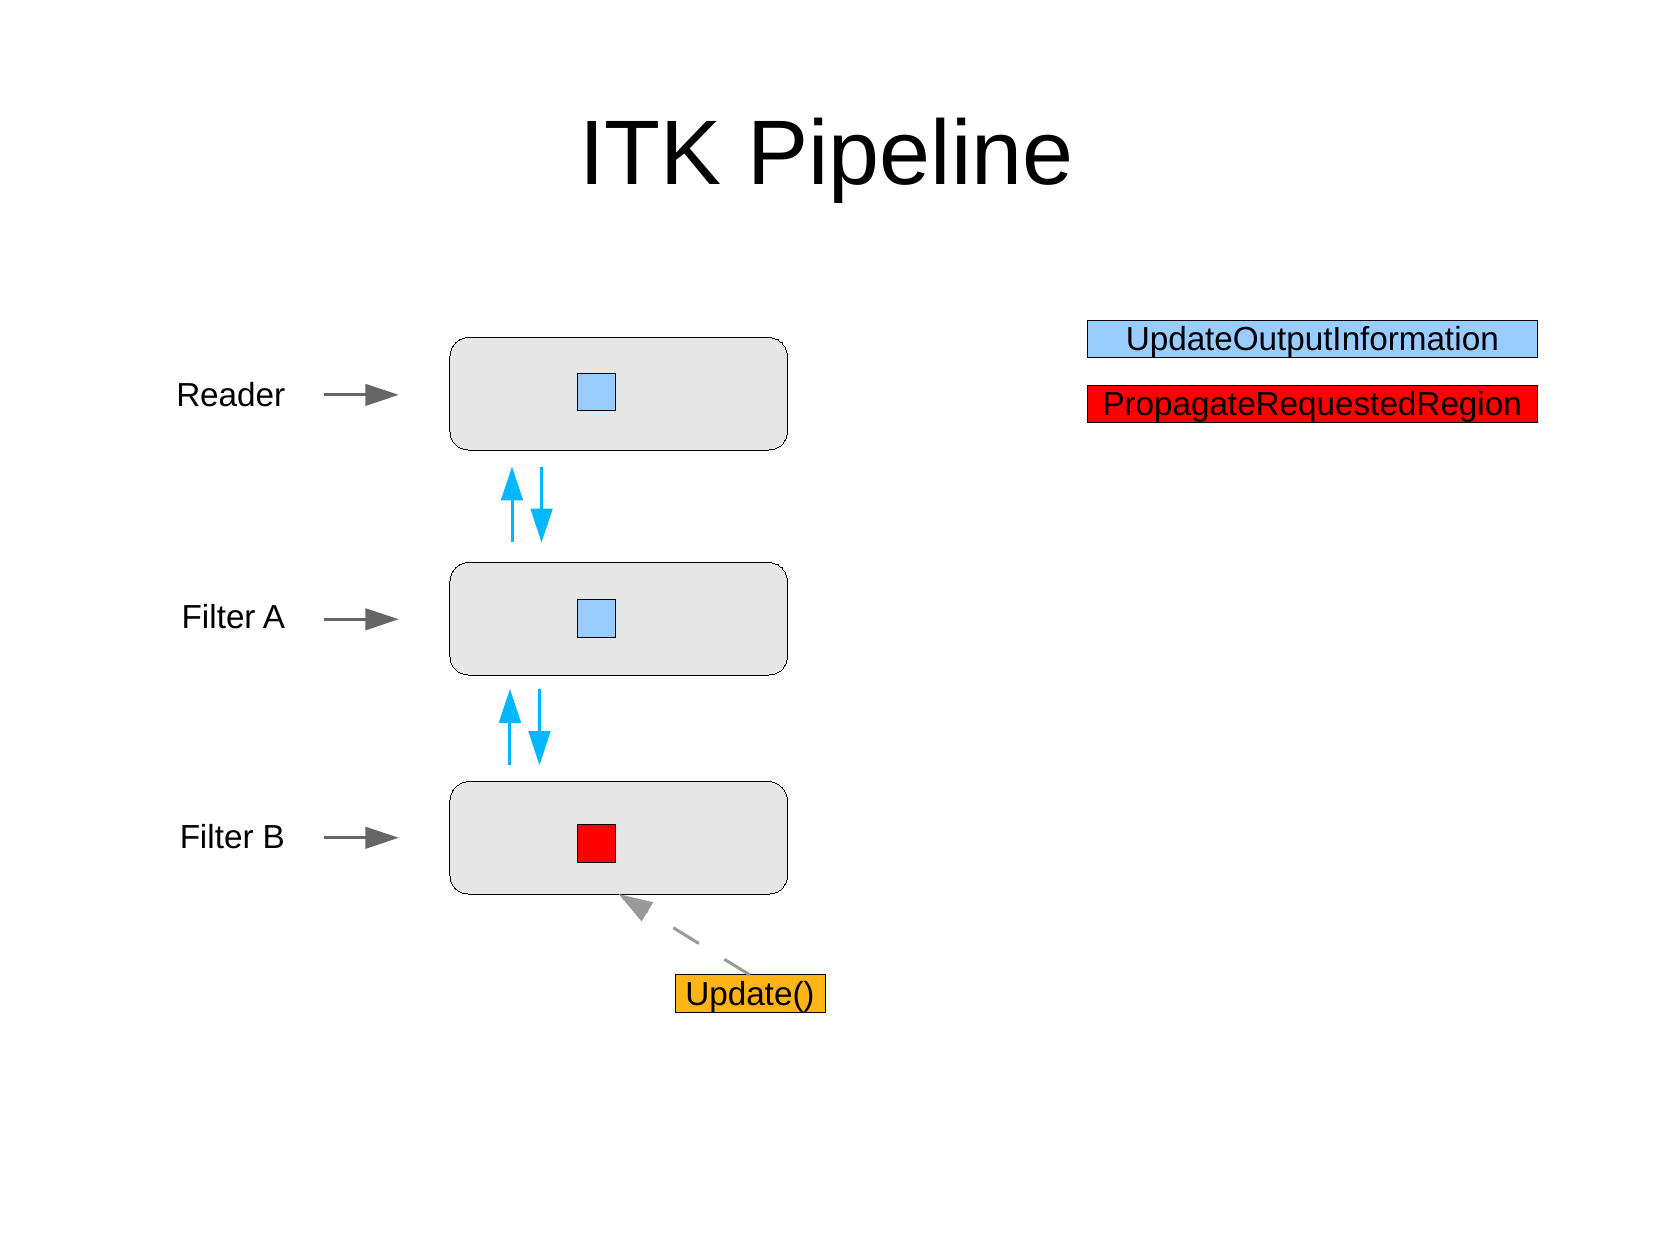

# ITK Pipeline
UpdateOutputInformation
Reader
PropagateRequestedRegion
Filter A
Filter B
Update()